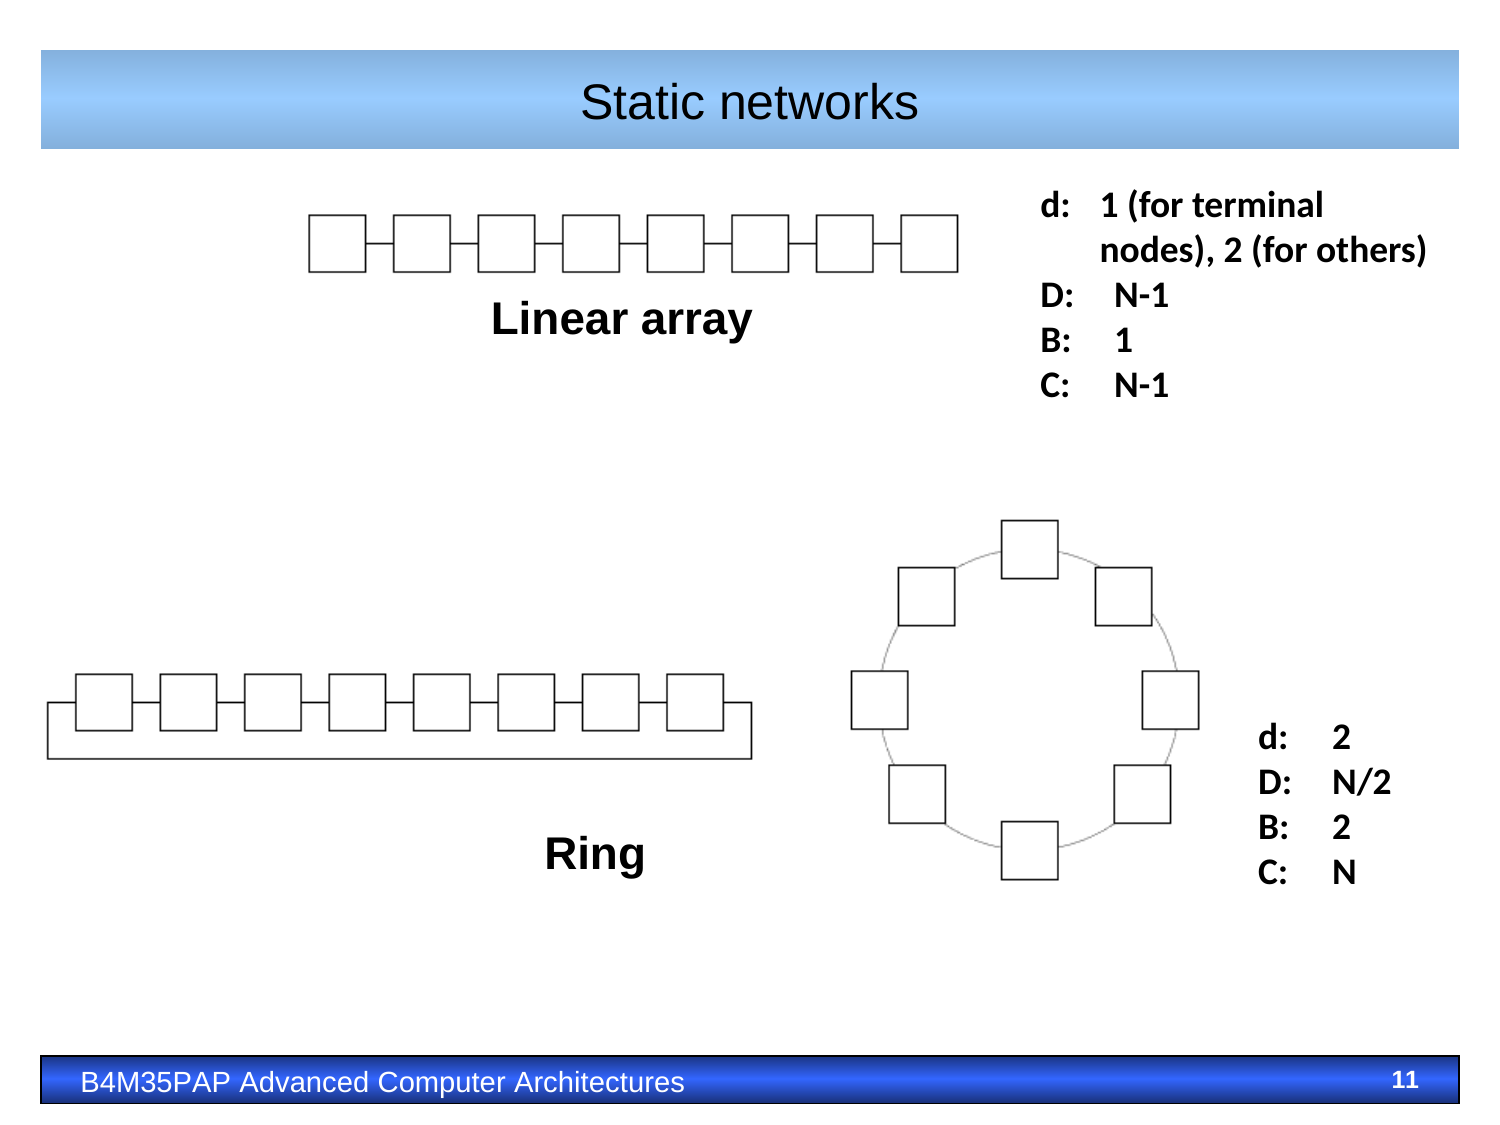

# Static networks
d:	1 (for terminal nodes), 2 (for others)
D:	N-1
B:	1
C:	N-1
Linear array
d:	2
D:	N/2
B:	2
C:	N
Ring